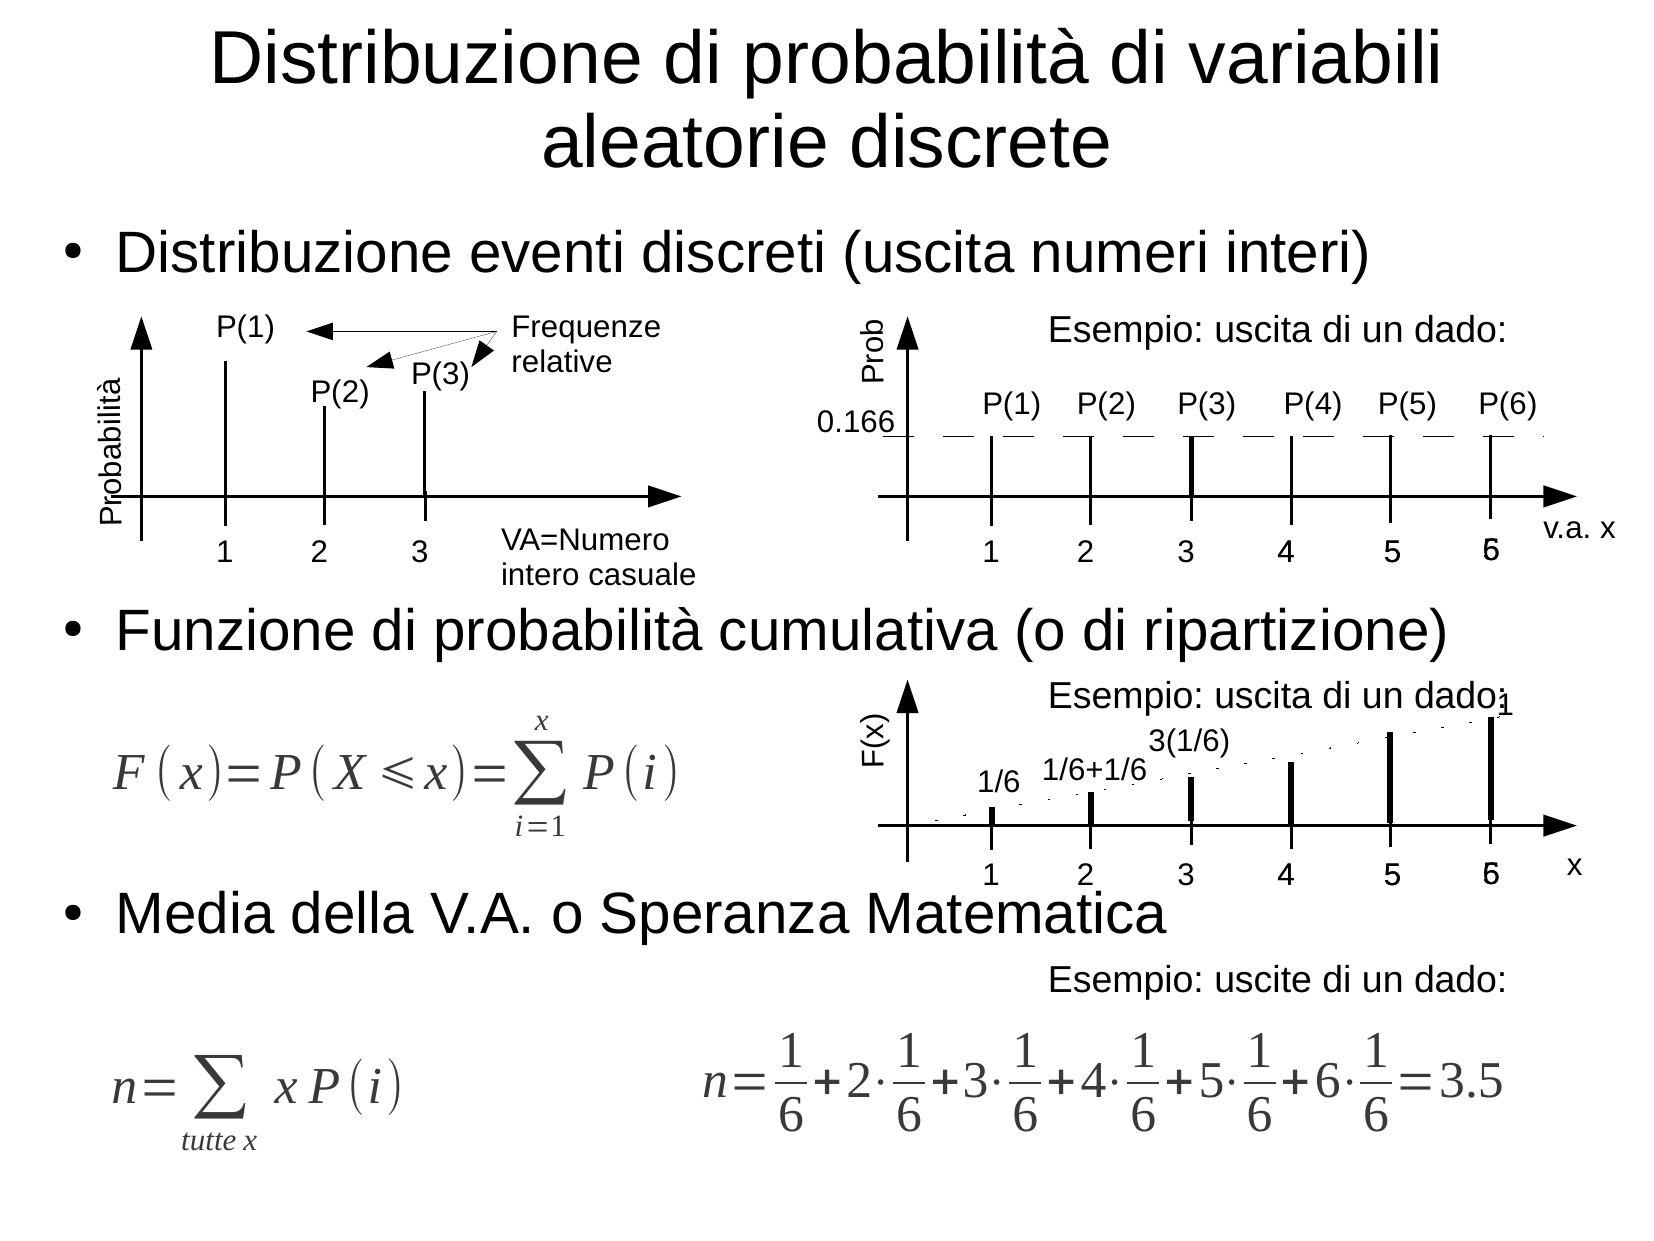

# Distribuzione di probabilità di variabili aleatorie discrete
Distribuzione eventi discreti (uscita numeri interi)
Funzione di probabilità cumulativa (o di ripartizione)
Media della V.A. o Speranza Matematica
Esempio: uscita di un dado:
P(1)
Frequenze relative
Prob
P(3)
P(2)
P(1)
P(2)
P(3)
P(4)
P(5)
P(6)
Probabilità
0.166
v.a. x
VA=Numero intero casuale
5
6
1
1
2
3
2
3
4
4
5
5
Esempio: uscita di un dado:
5
6
1
2
3
4
4
5
5
1
F(x)
3(1/6)
1/6+1/6
1/6
x
Esempio: uscite di un dado: